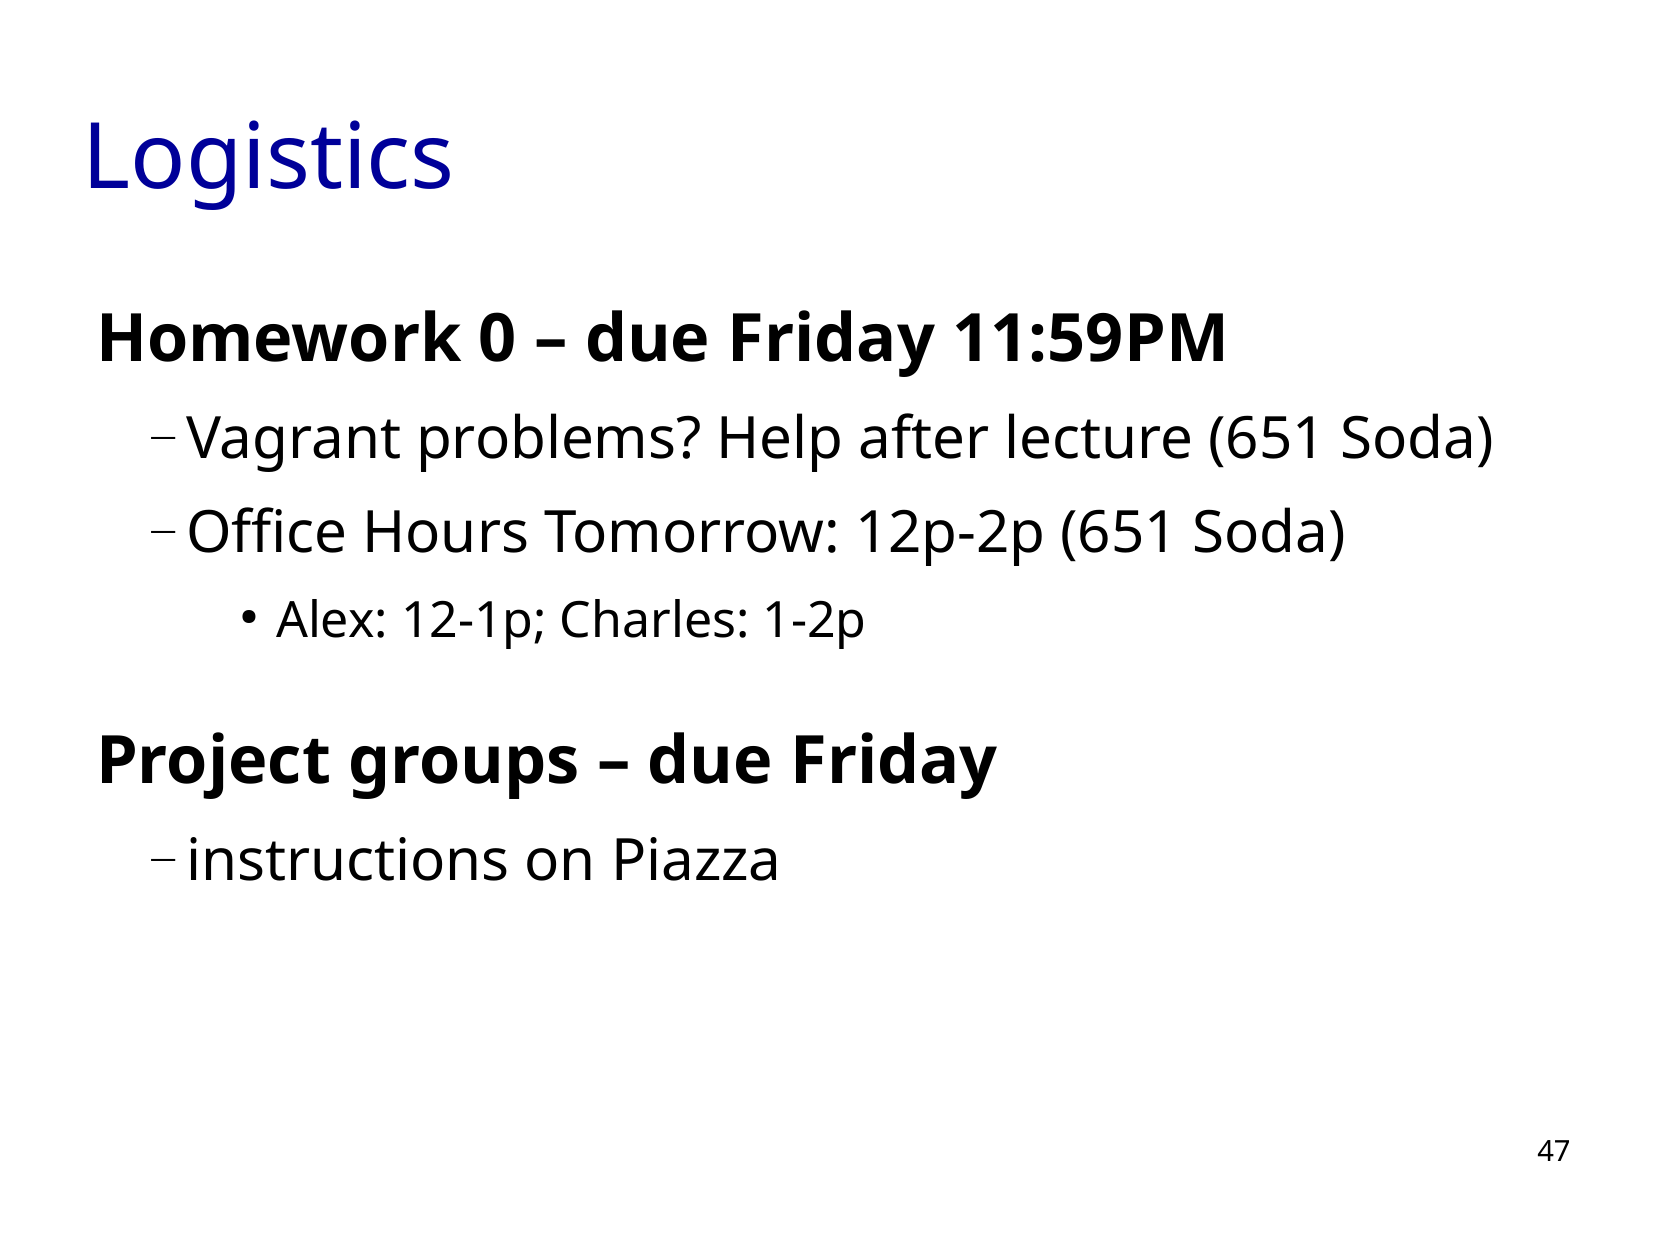

# Logistics
Homework 0 – due Friday 11:59PM
Vagrant problems? Help after lecture (651 Soda)
Office Hours Tomorrow: 12p-2p (651 Soda)
Alex: 12-1p; Charles: 1-2p
Project groups – due Friday
instructions on Piazza
47